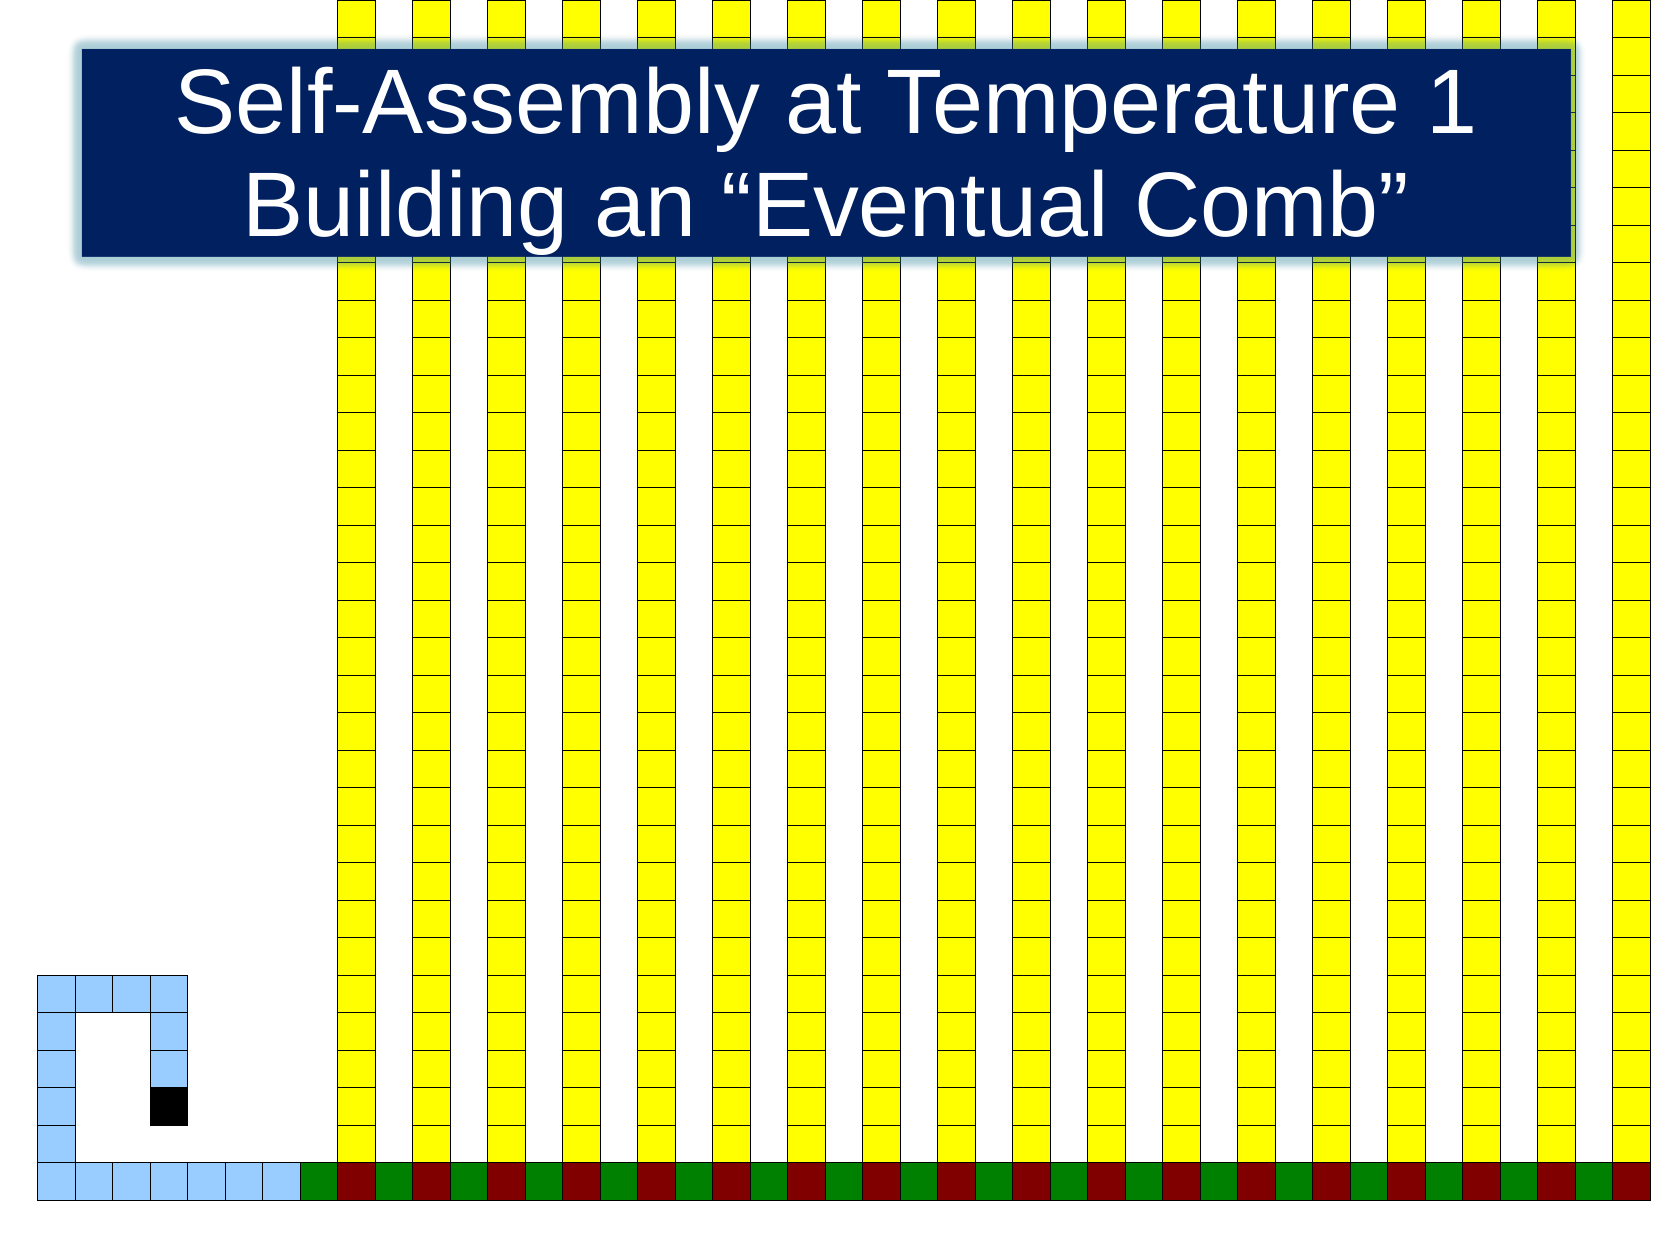

Self-Assembly at Temperature 1
Building an “Eventual Comb”